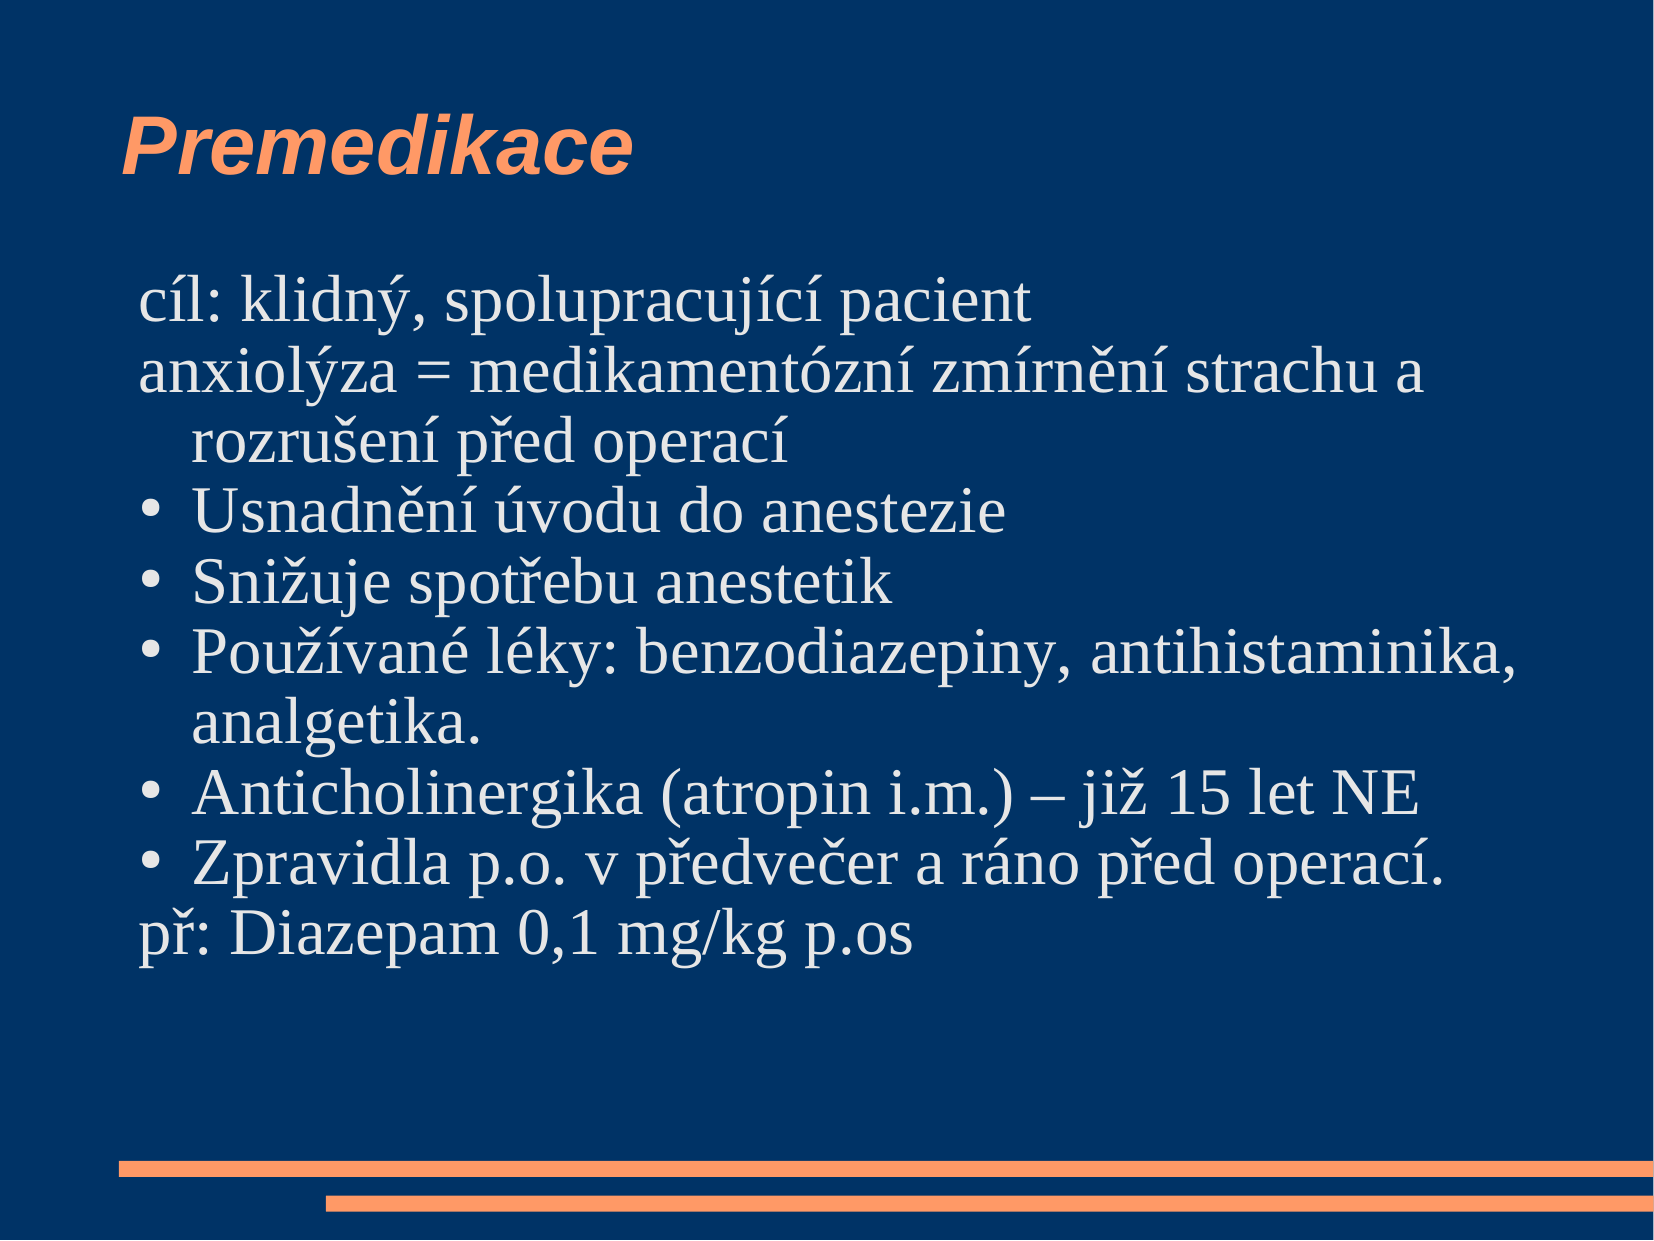

# Premedikace
cíl: klidný, spolupracující pacient
anxiolýza = medikamentózní zmírnění strachu a rozrušení před operací
Usnadnění úvodu do anestezie
Snižuje spotřebu anestetik
Používané léky: benzodiazepiny, antihistaminika, analgetika.
Anticholinergika (atropin i.m.) – již 15 let NE
Zpravidla p.o. v předvečer a ráno před operací.
př: Diazepam 0,1 mg/kg p.os